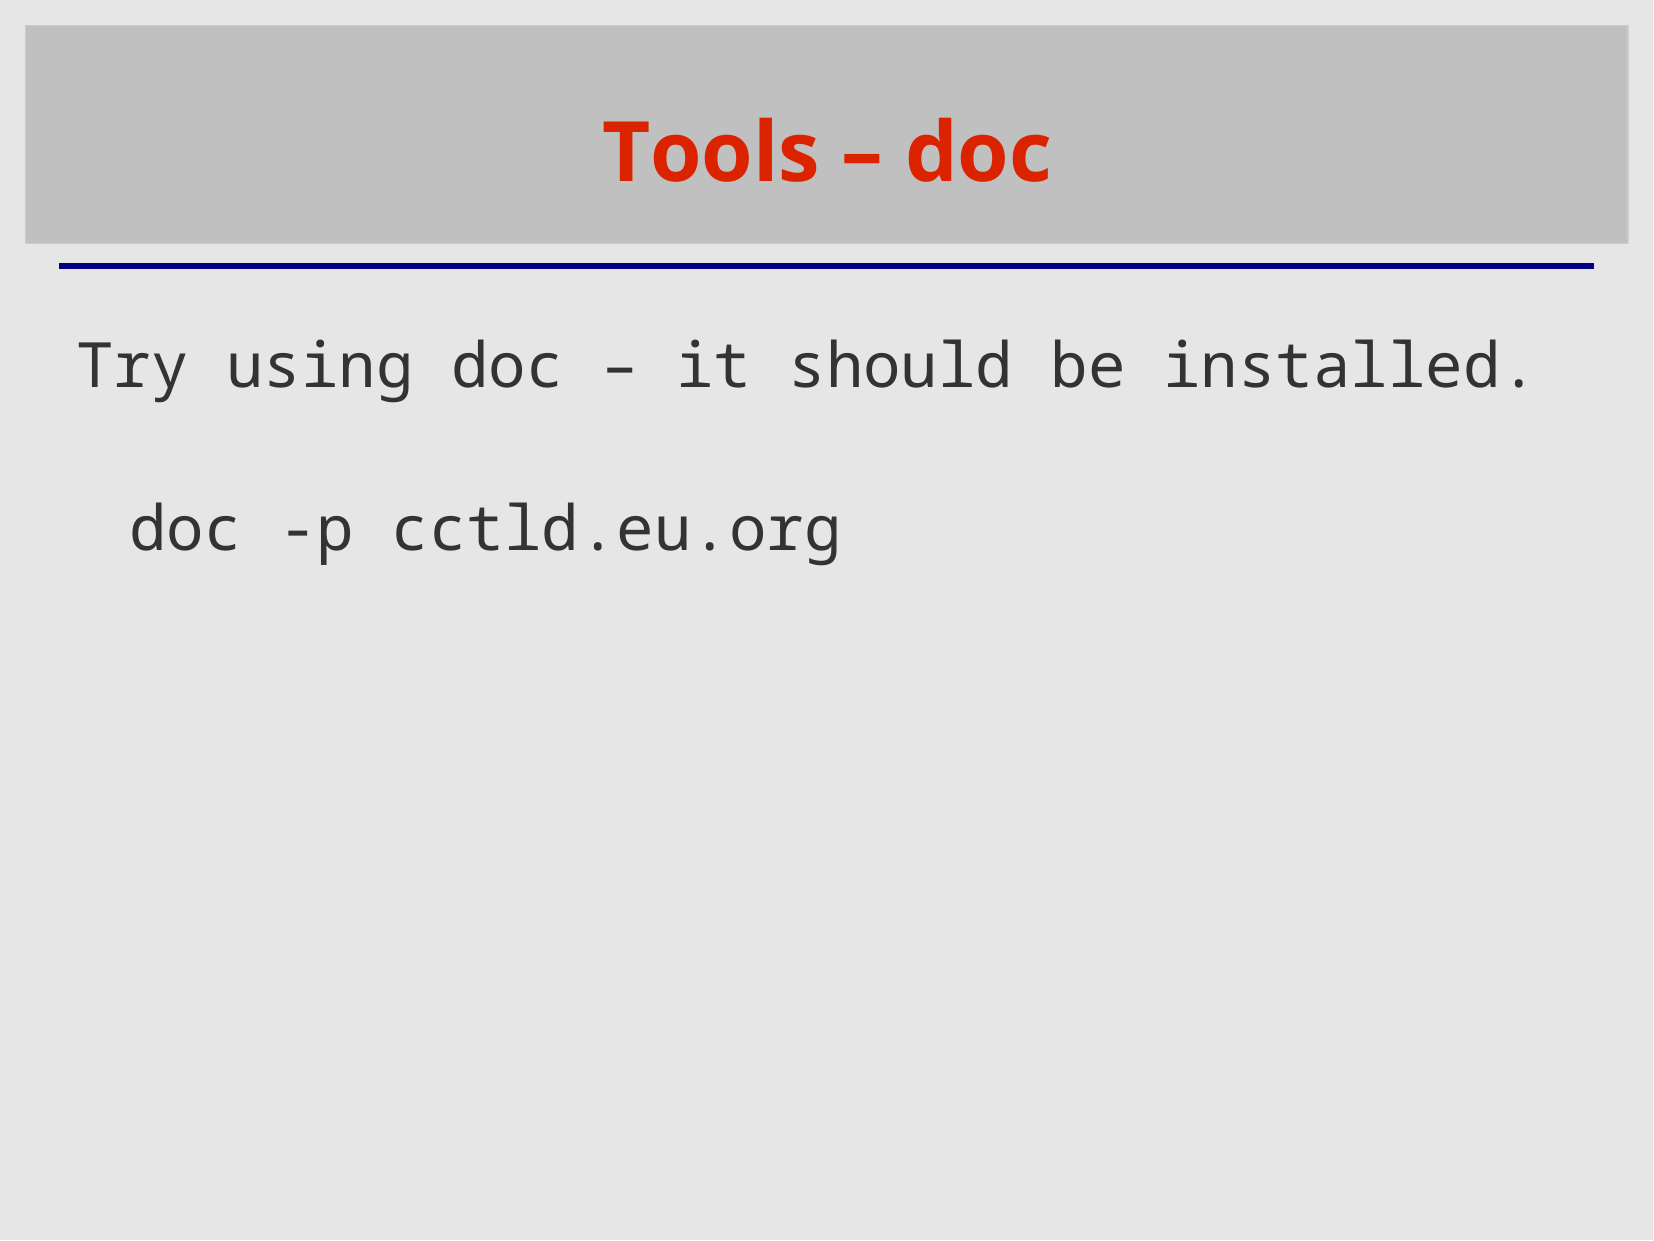

# Tools – doc
Try using doc – it should be installed.
doc -p cctld.eu.org